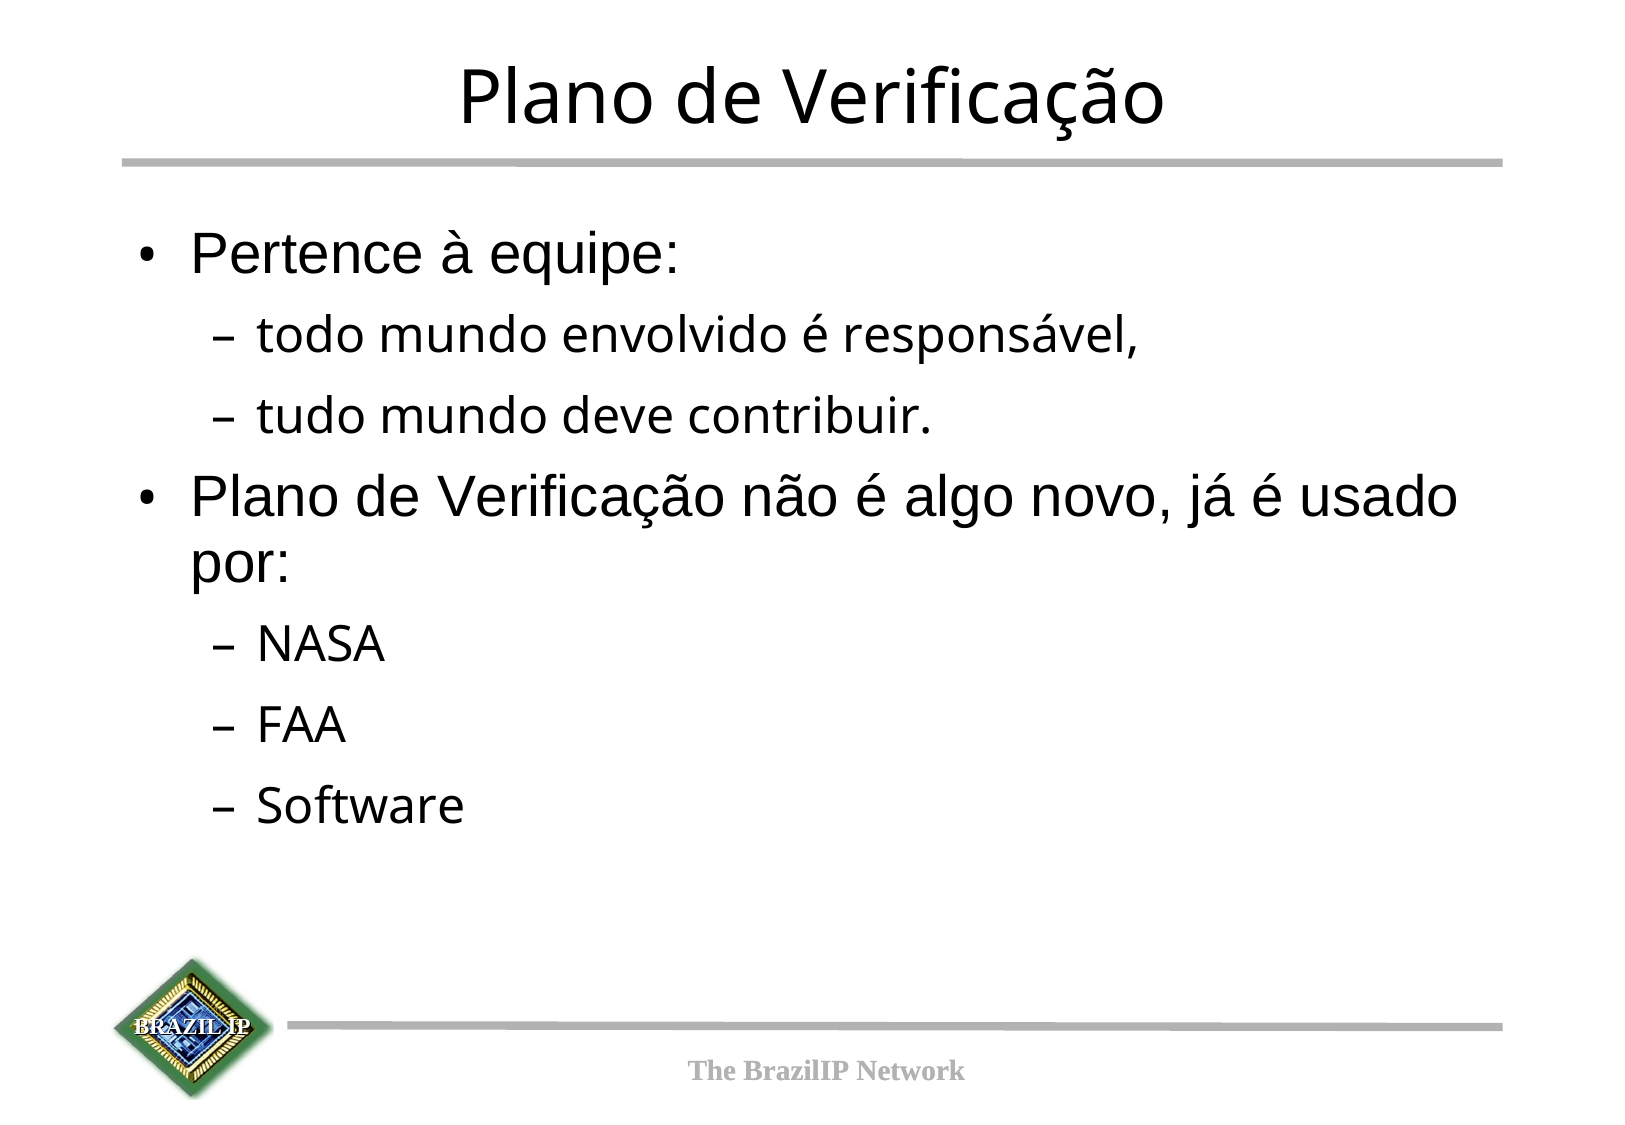

# Plano de Verificação
Pertence à equipe:
todo mundo envolvido é responsável,
tudo mundo deve contribuir.
Plano de Verificação não é algo novo, já é usado por:
NASA
FAA
Software